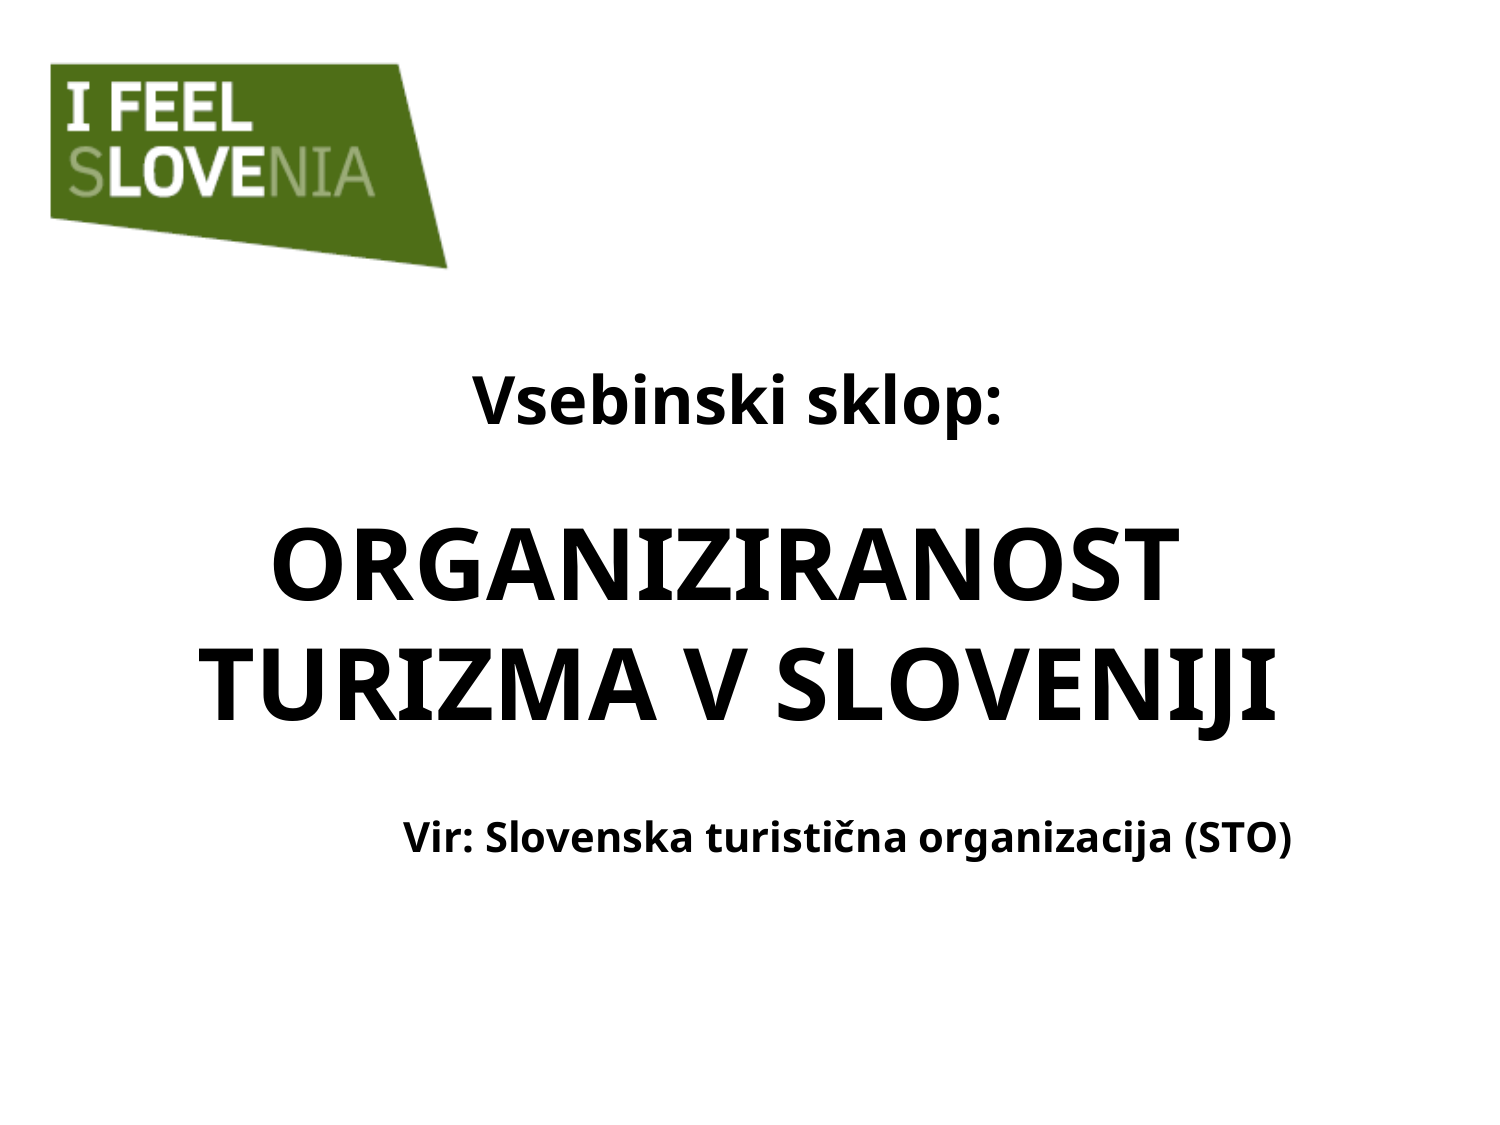

Vsebinski sklop:
ORGANIZIRANOST TURIZMA V SLOVENIJI
			Vir: Slovenska turistična organizacija (STO)